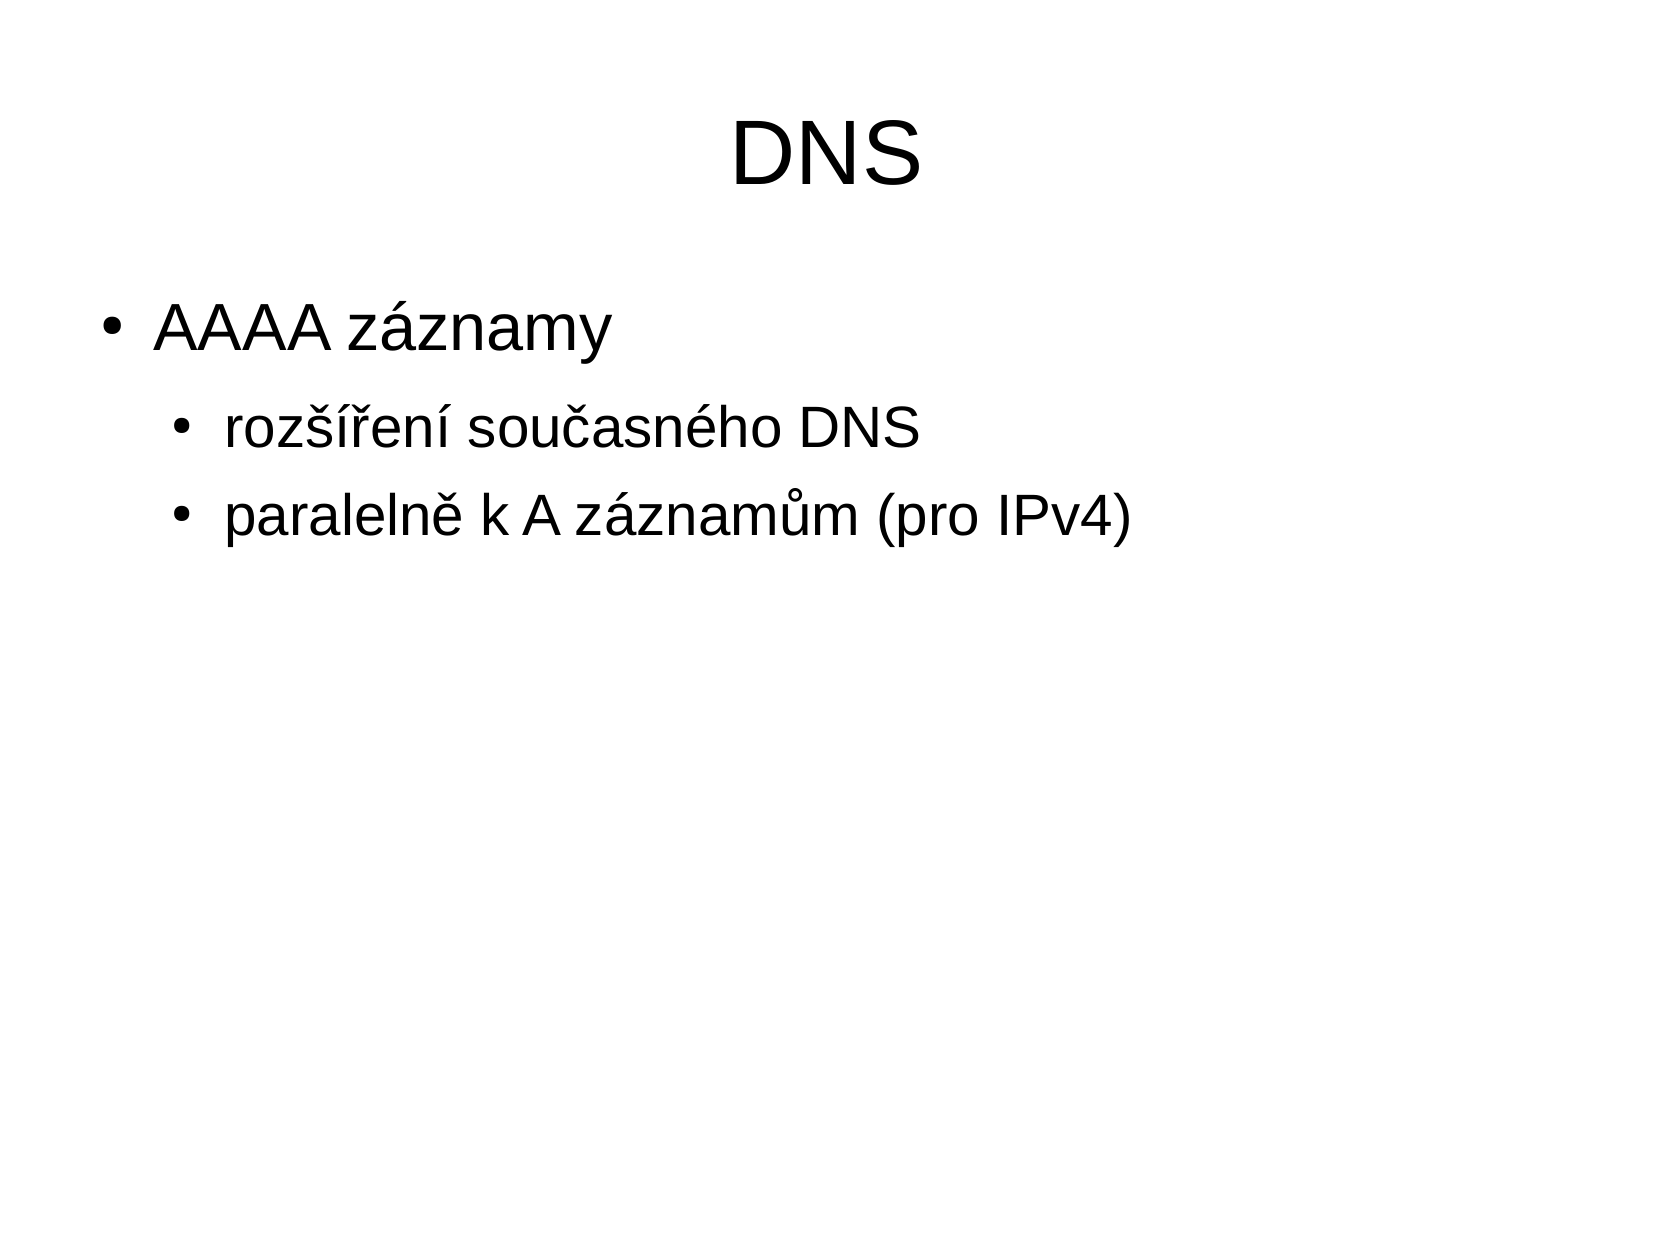

# DNS
AAAA záznamy
rozšíření současného DNS
paralelně k A záznamům (pro IPv4)